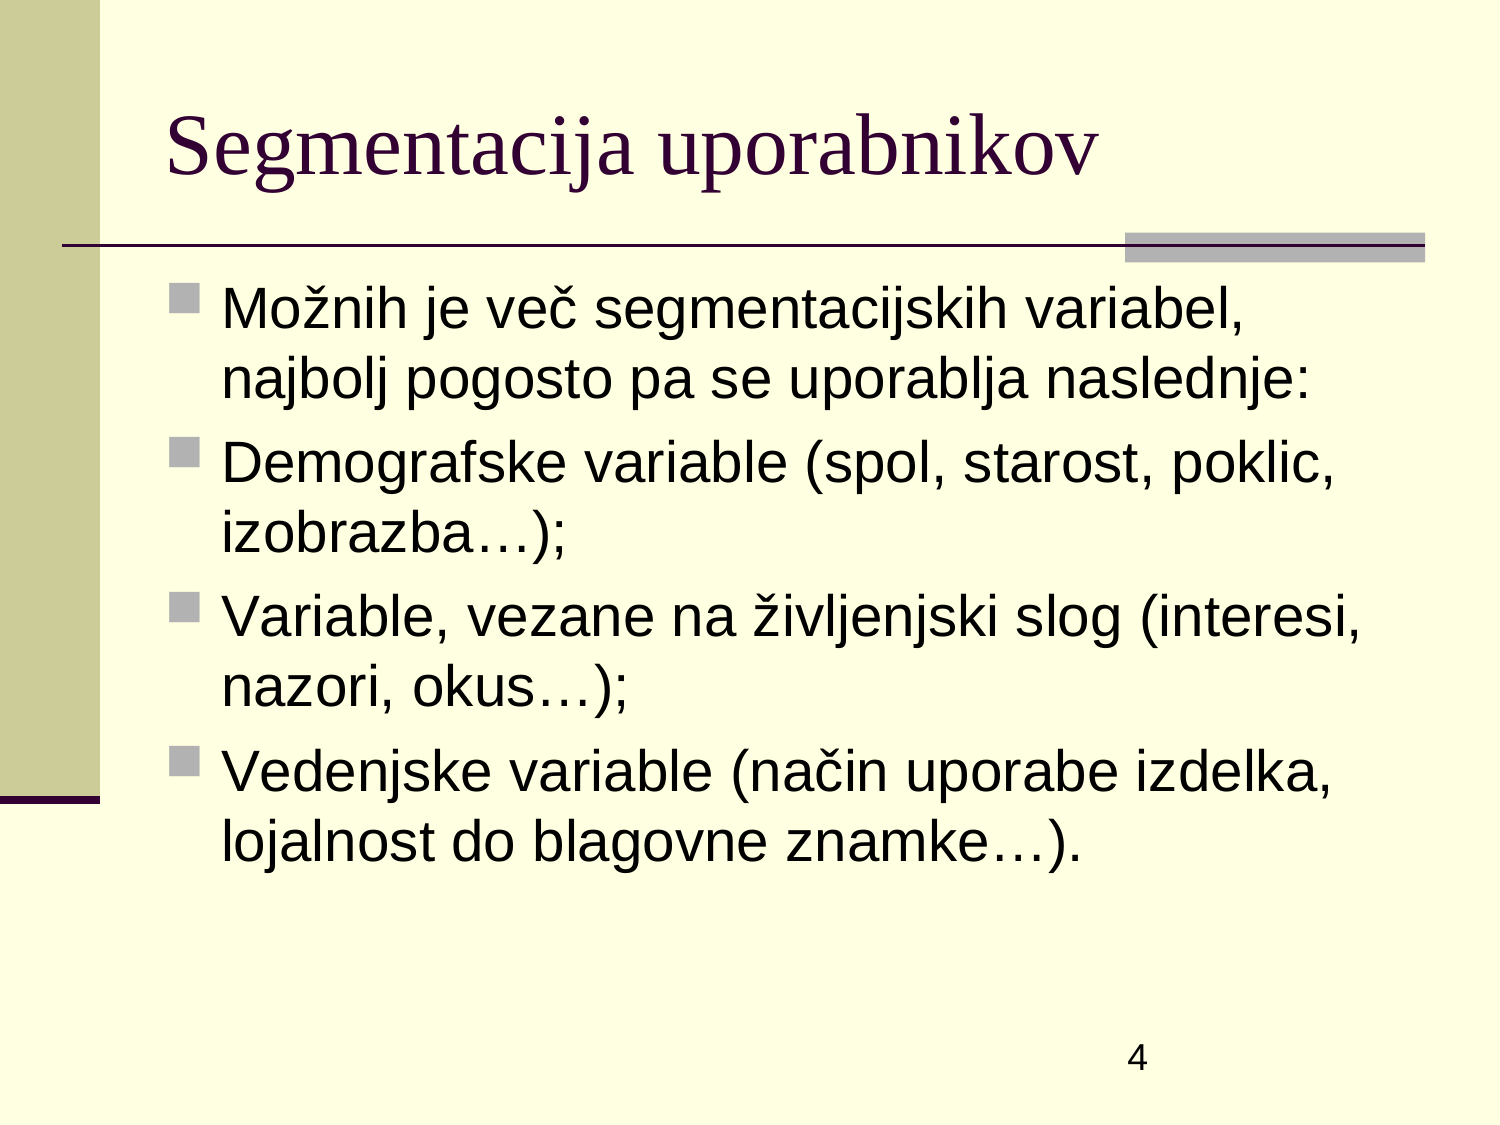

# Segmentacija uporabnikov
Možnih je več segmentacijskih variabel, najbolj pogosto pa se uporablja naslednje:
Demografske variable (spol, starost, poklic, izobrazba…);
Variable, vezane na življenjski slog (interesi, nazori, okus…);
Vedenjske variable (način uporabe izdelka, lojalnost do blagovne znamke…).
4